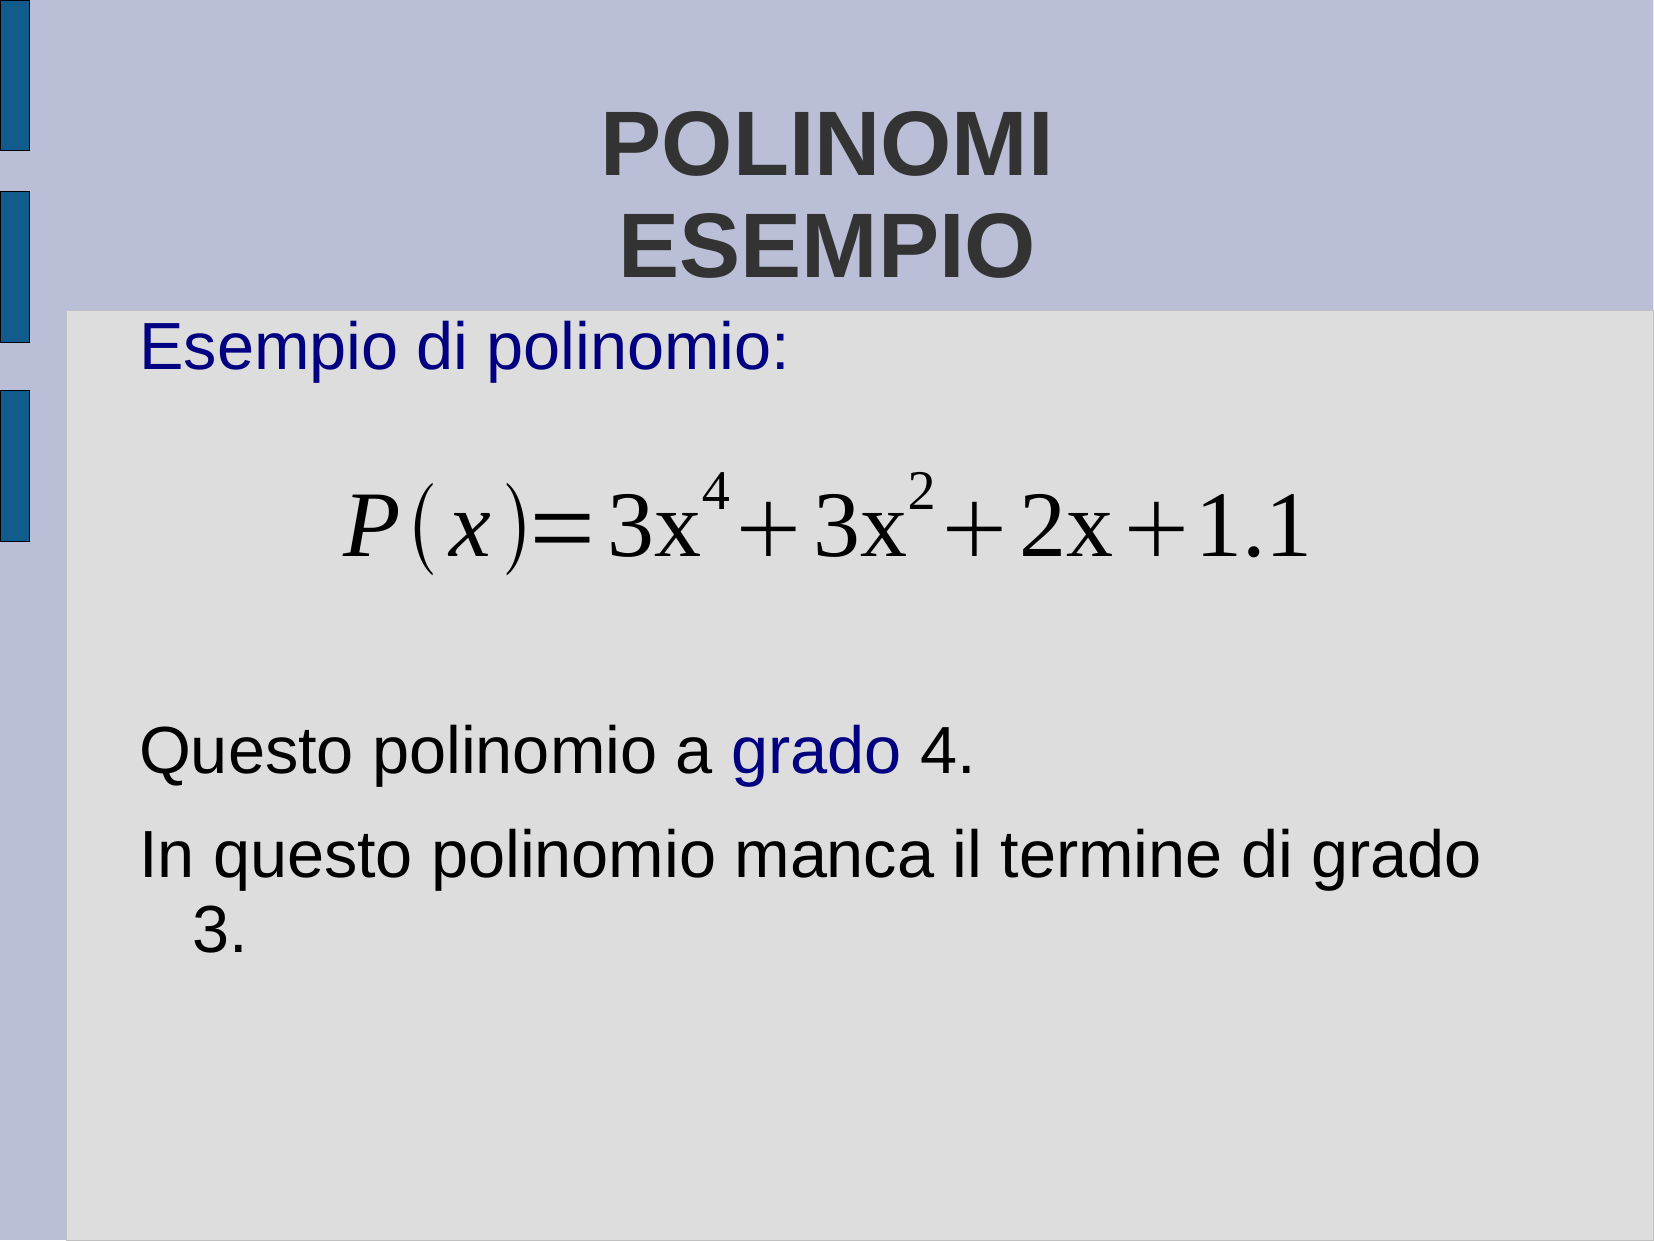

# POLINOMI ESEMPIO
Esempio di polinomio:
Questo polinomio a grado 4.
In questo polinomio manca il termine di grado 3.